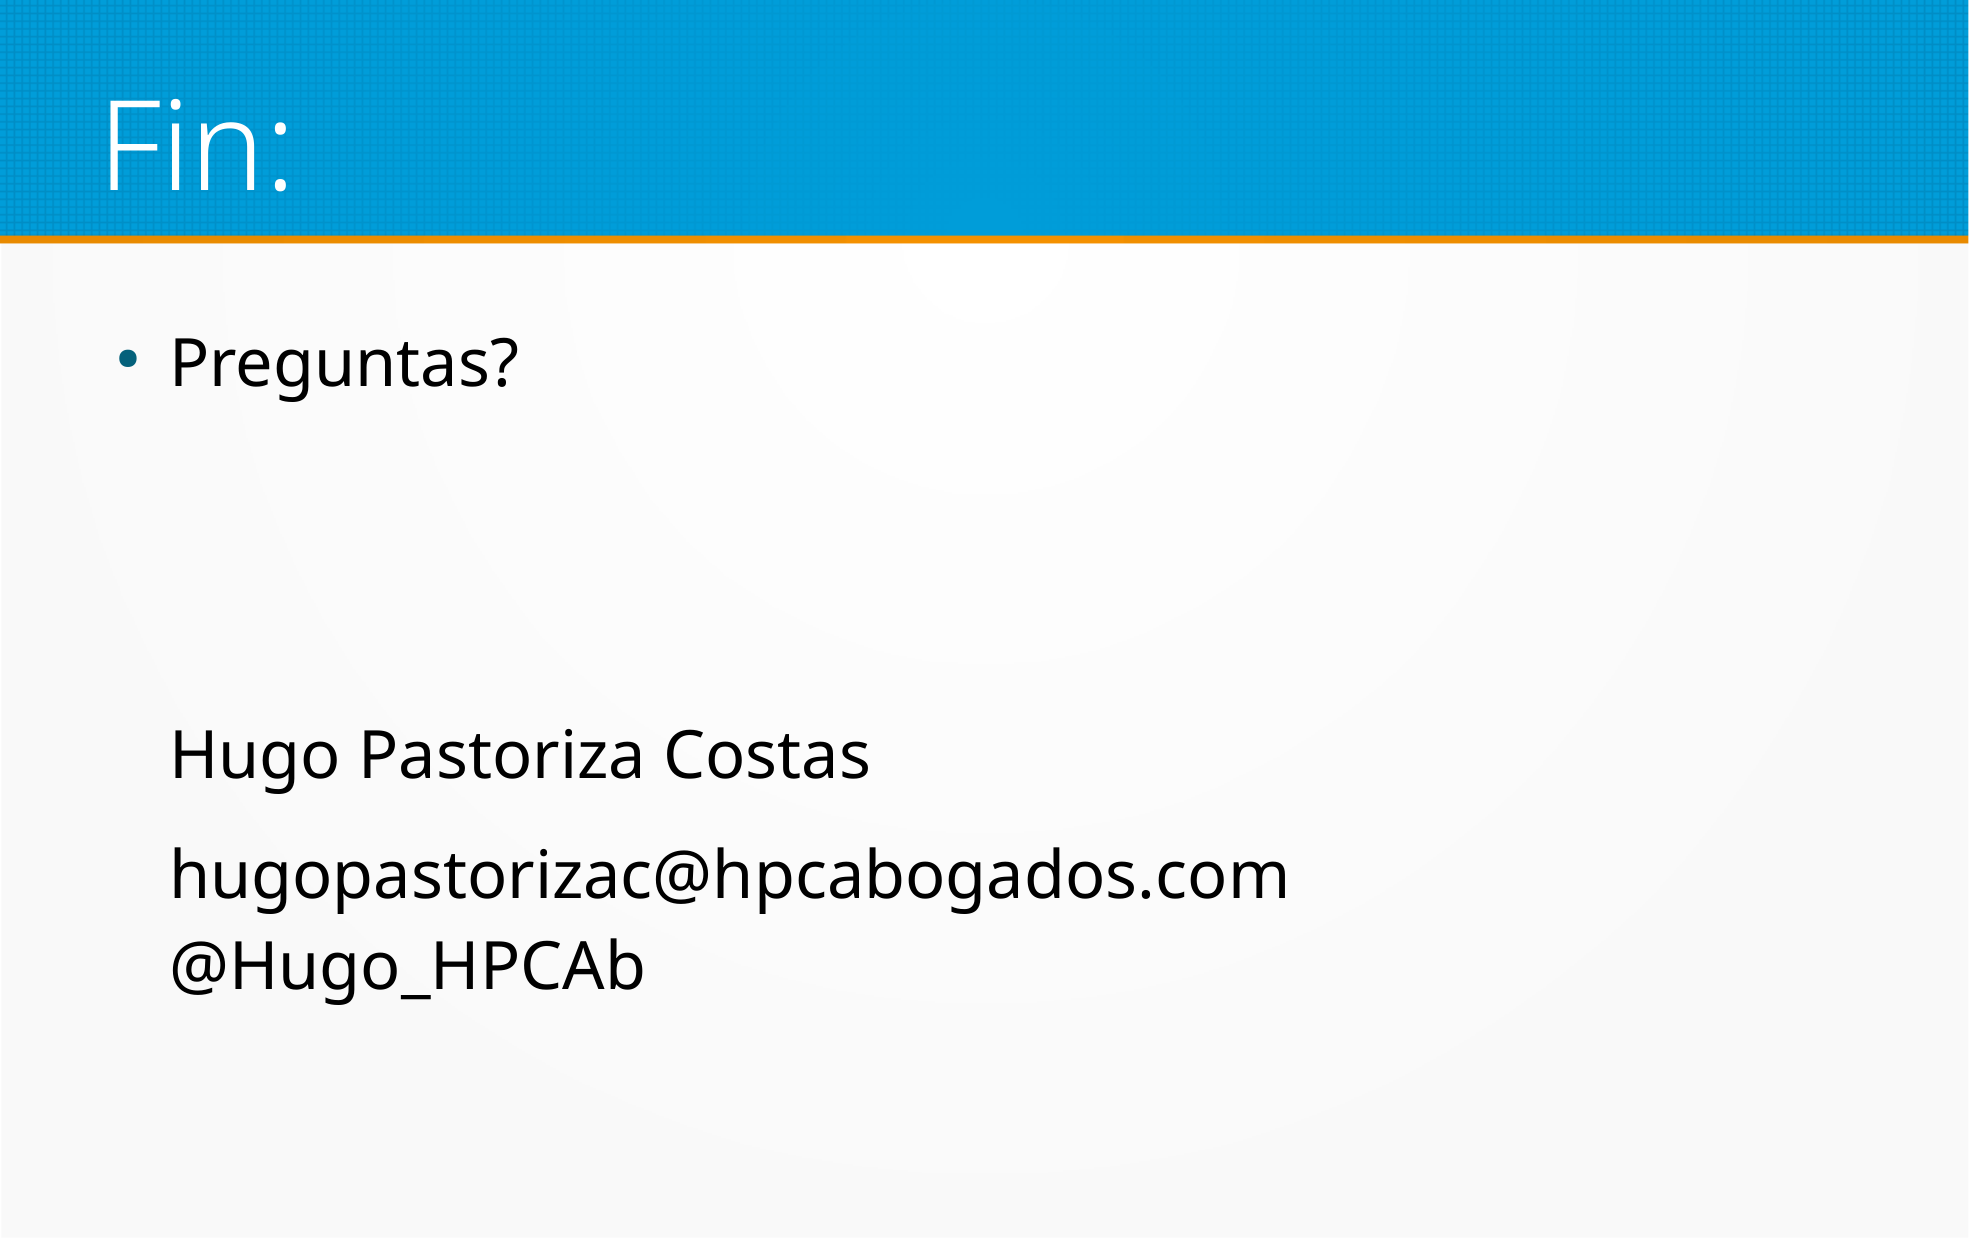

# Fin:
Preguntas?
Hugo Pastoriza Costas
hugopastorizac@hpcabogados.com
@Hugo_HPCAb